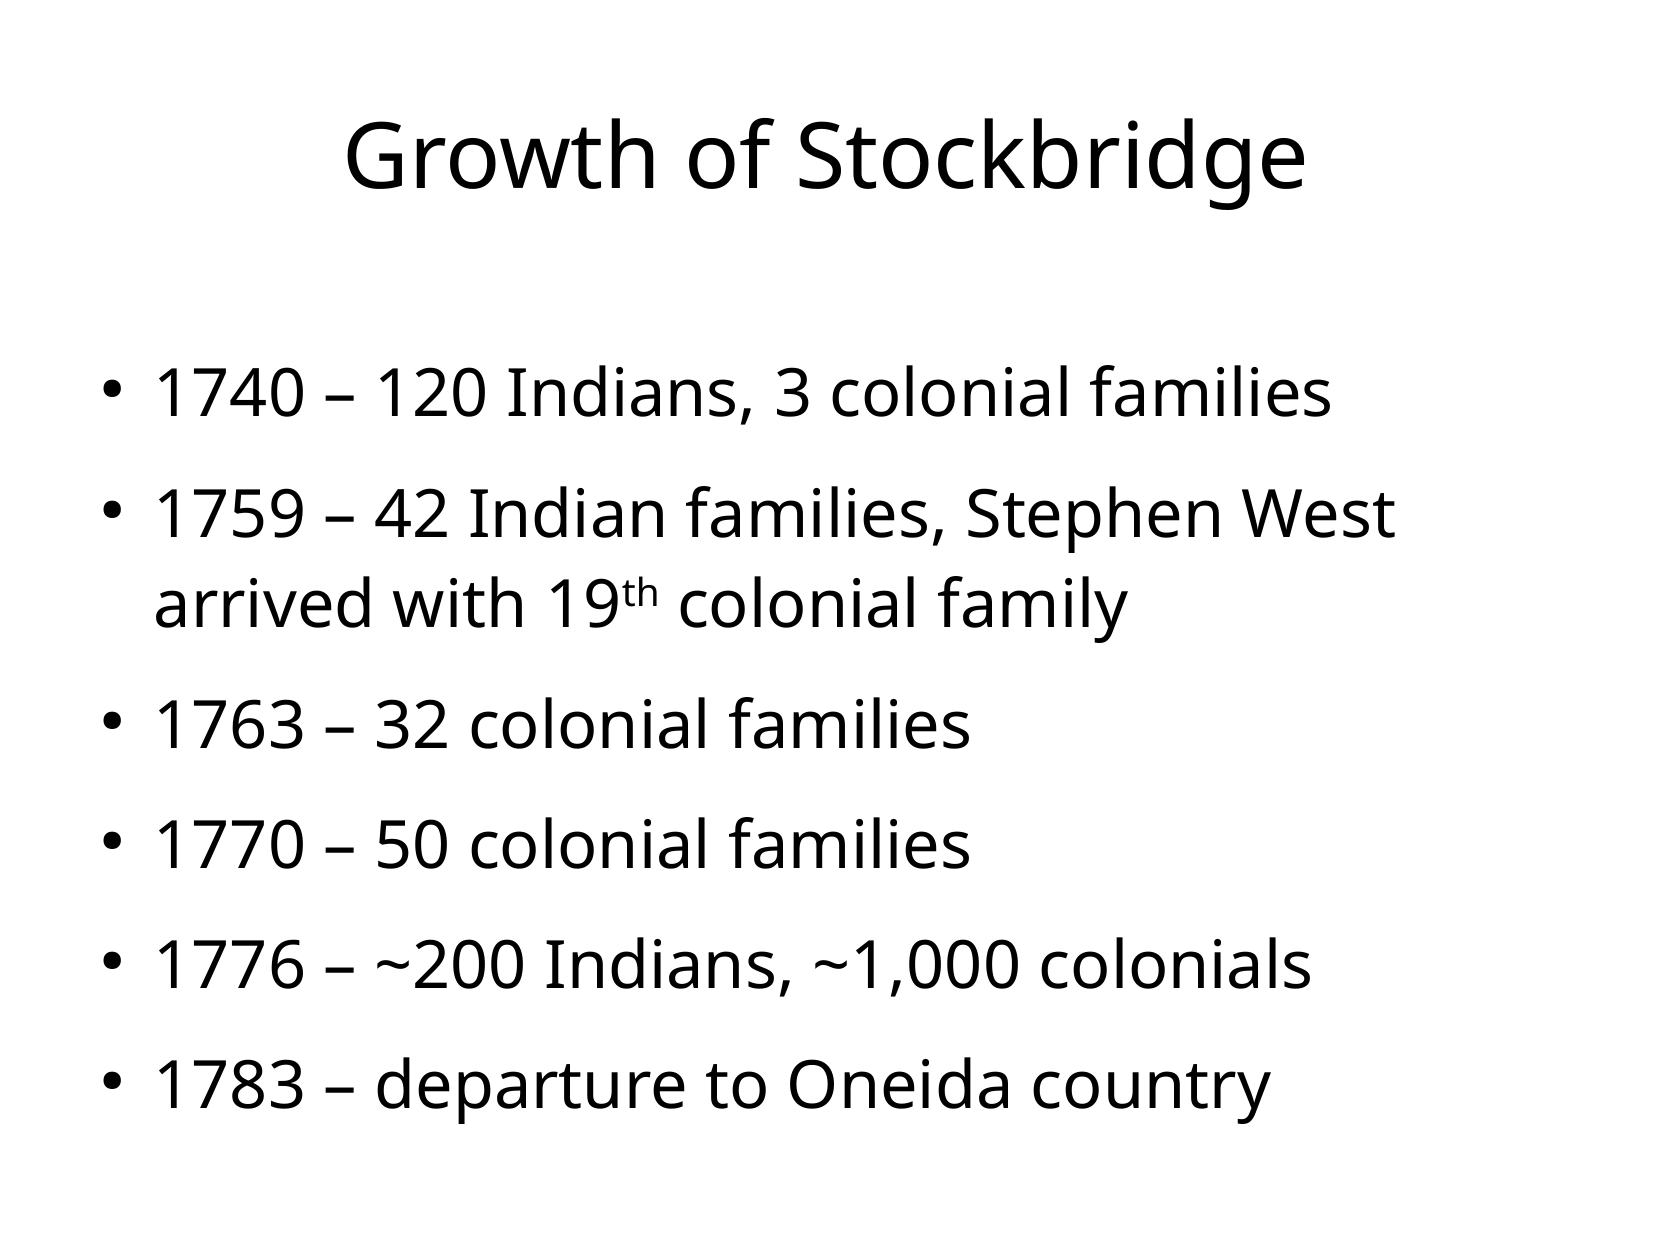

# Growth of Stockbridge
1740 – 120 Indians, 3 colonial families
1759 – 42 Indian families, Stephen West arrived with 19th colonial family
1763 – 32 colonial families
1770 – 50 colonial families
1776 – ~200 Indians, ~1,000 colonials
1783 – departure to Oneida country